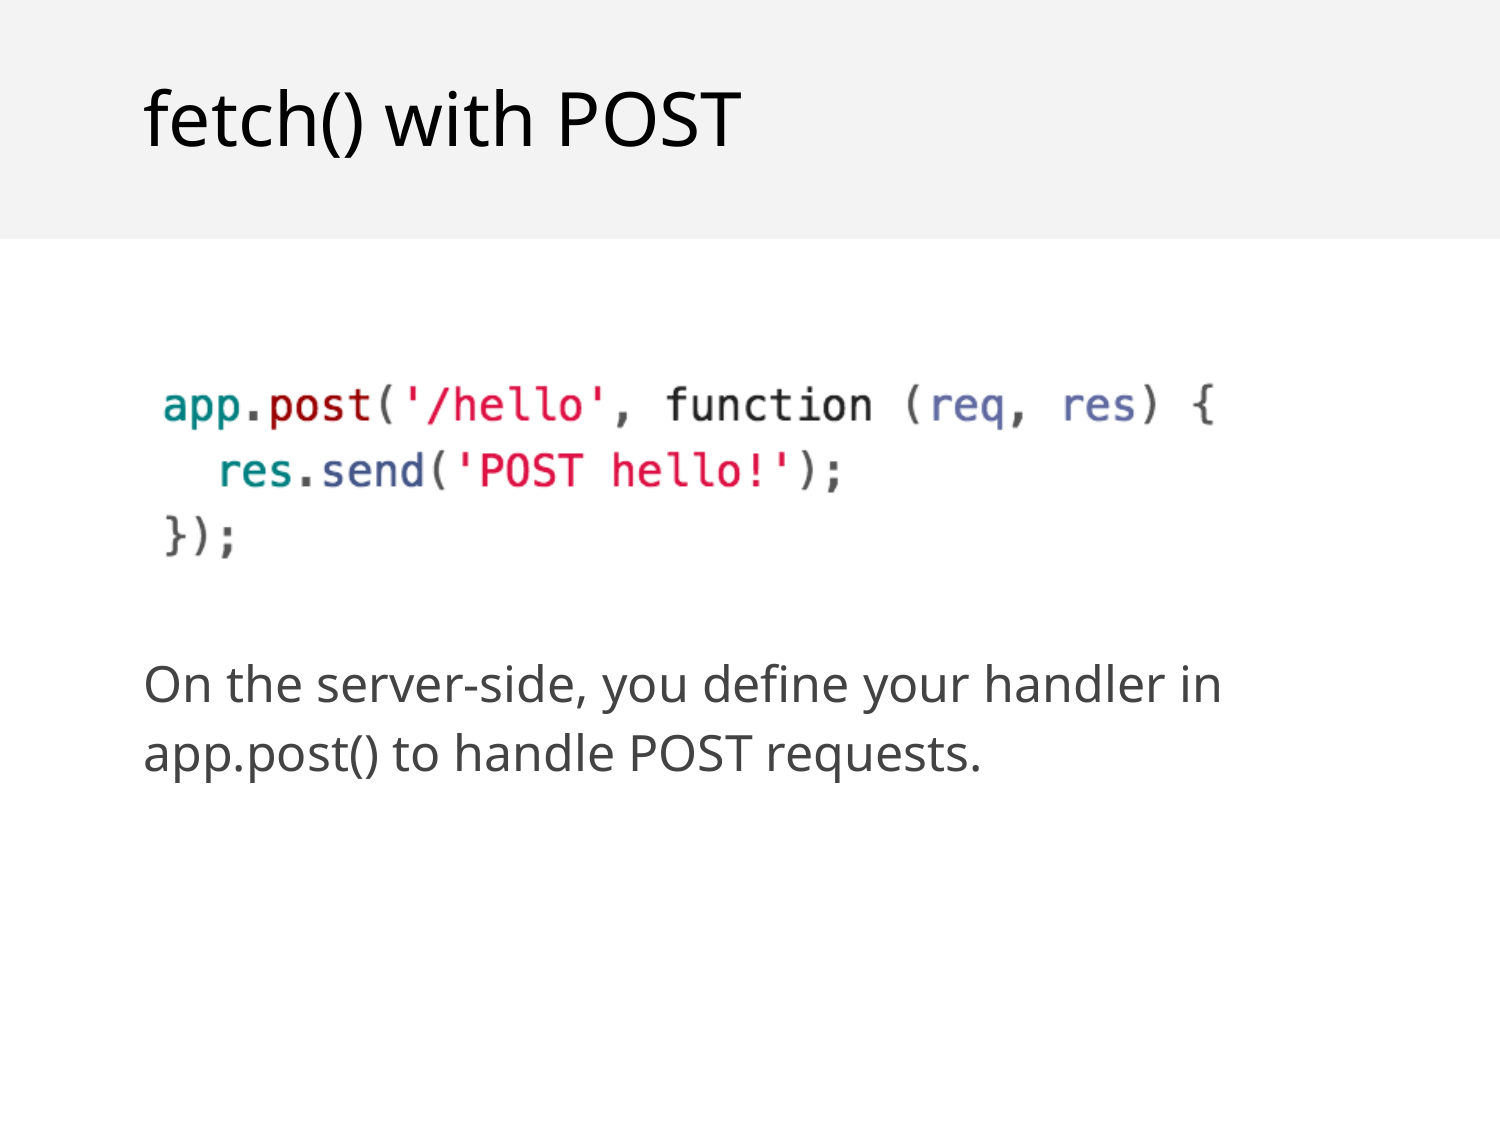

# fetch() with POST
On the server-side, you define your handler in app.post() to handle POST requests.